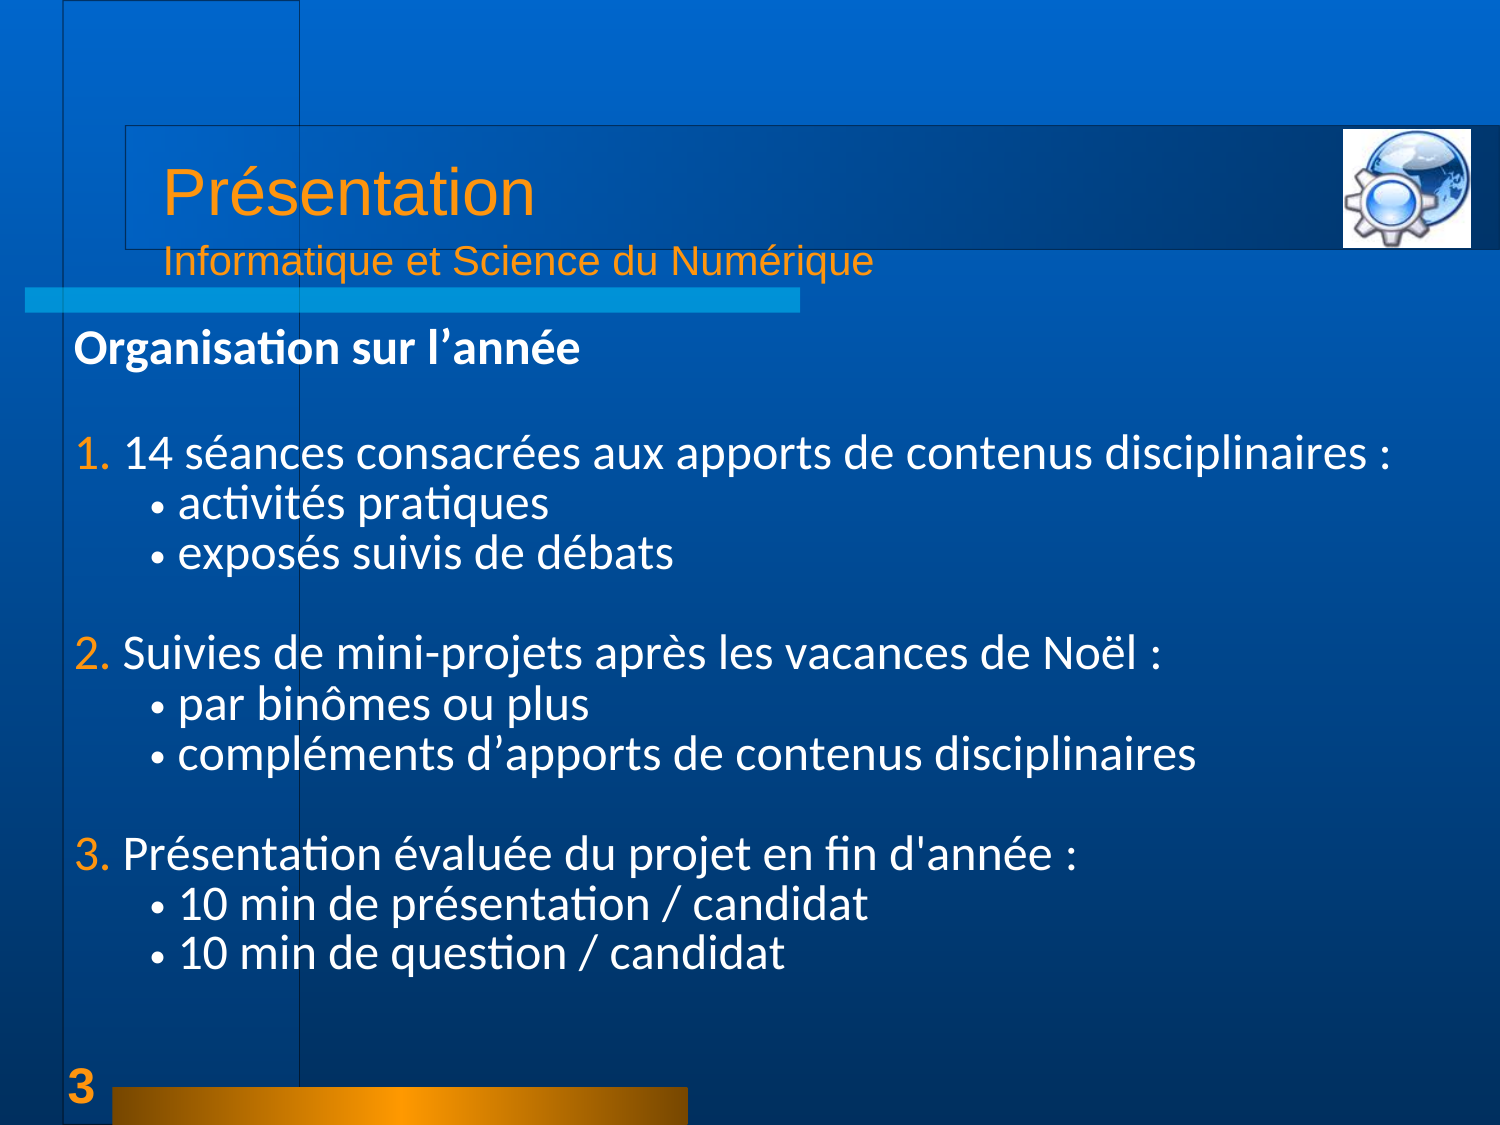

Organisation sur l’année
1. 14 séances consacrées aux apports de contenus disciplinaires :
 activités pratiques
 exposés suivis de débats
2. Suivies de mini-projets après les vacances de Noël :
 par binômes ou plus
 compléments d’apports de contenus disciplinaires
3. Présentation évaluée du projet en fin d'année :
 10 min de présentation / candidat
 10 min de question / candidat